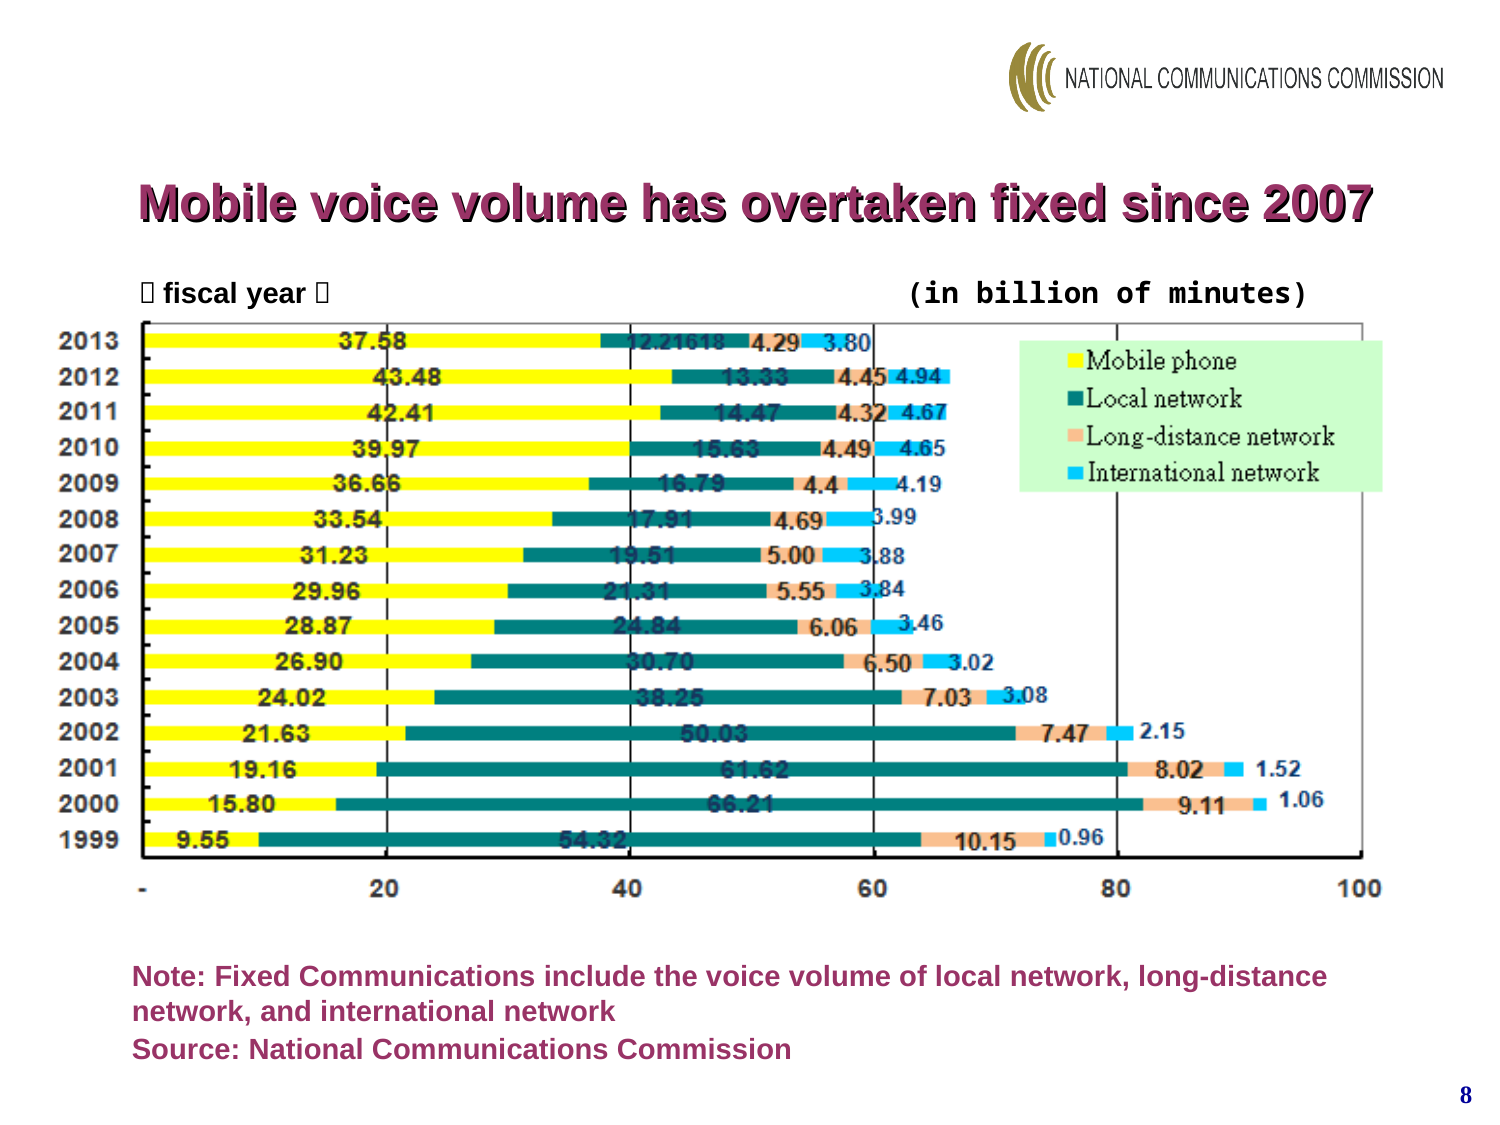

# Mobile voice volume has overtaken fixed since 2007
（fiscal year）
(in billion of minutes)
Note: Fixed Communications include the voice volume of local network, long-distance network, and international network
Source: National Communications Commission